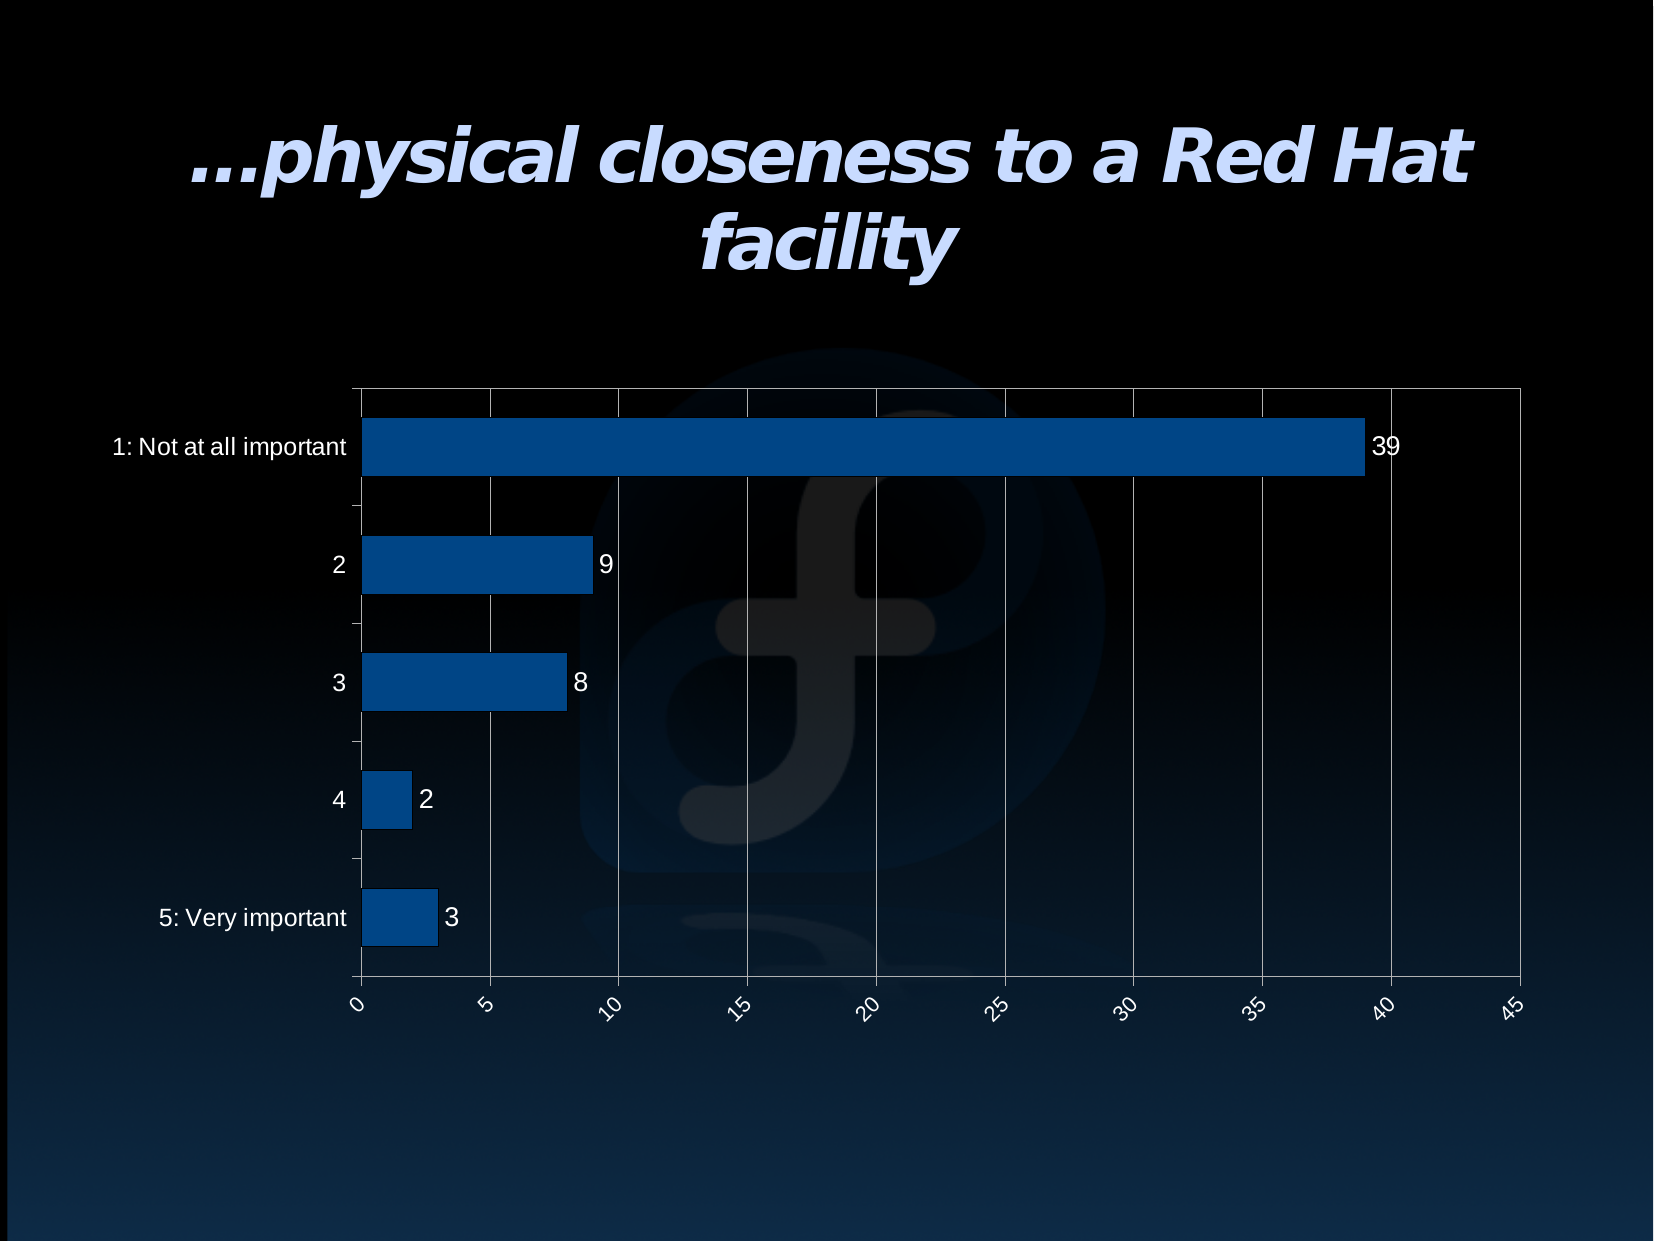

# ...physical closeness to a Red Hat facility
### Chart
| Category | 119 Total Respondents |
|---|---|
| 1: Not at all important | 39.0 |
| 2 | 9.0 |
| 3 | 8.0 |
| 4 | 2.0 |
| 5: Very important | 3.0 |